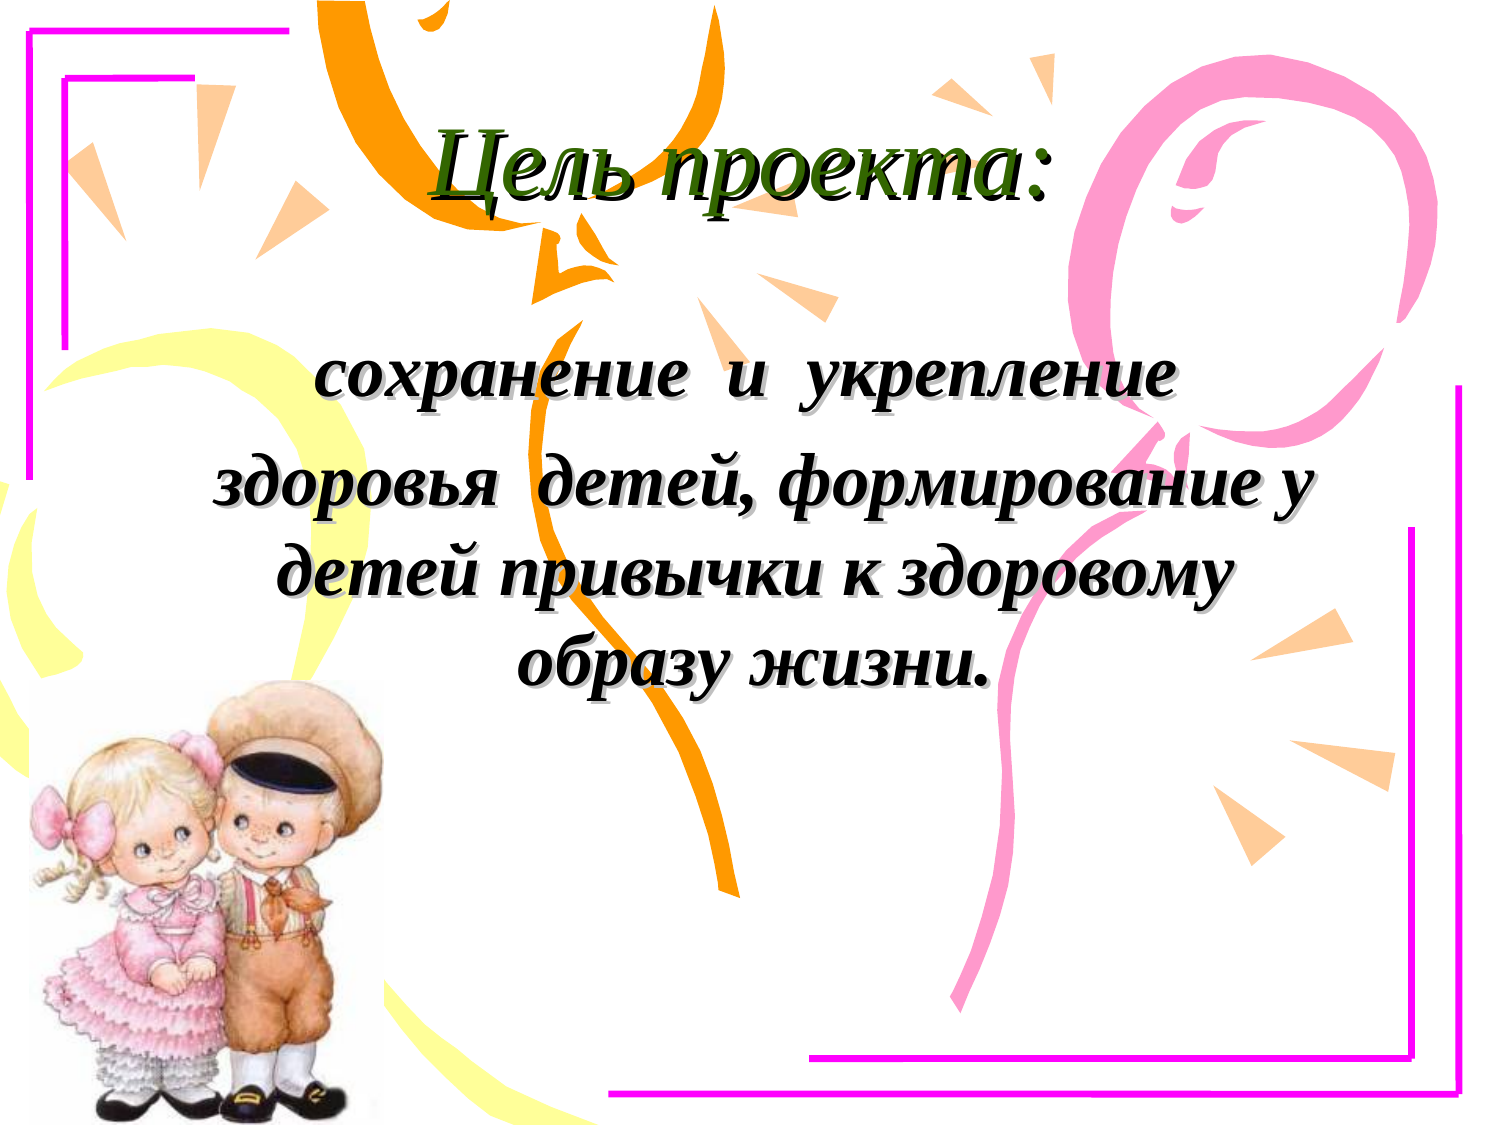

# Цель проекта:
сохранение  и  укрепление
 здоровья  детей, формирование у детей привычки к здоровому образу жизни.